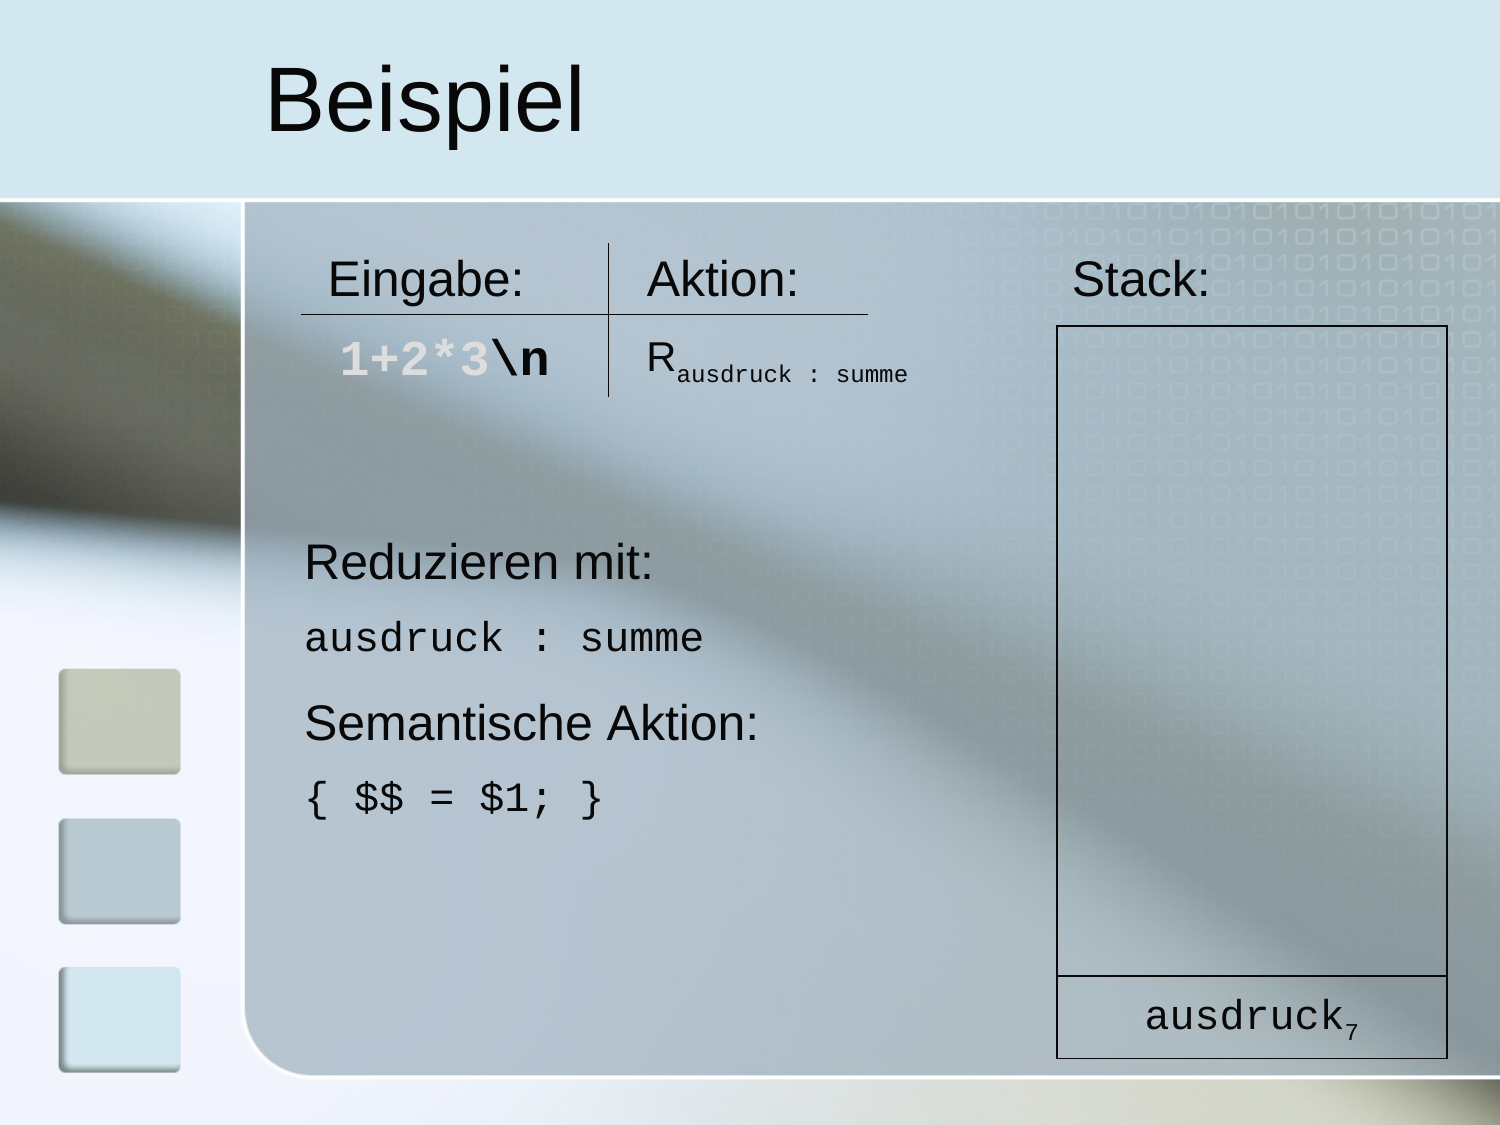

# Beispiel
Eingabe:
Aktion:
Stack:
1+2*3\n
Rausdruck : summe
Reduzieren mit:
ausdruck : summe
Semantische Aktion:
{ $$ = $1; }
ausdruck7